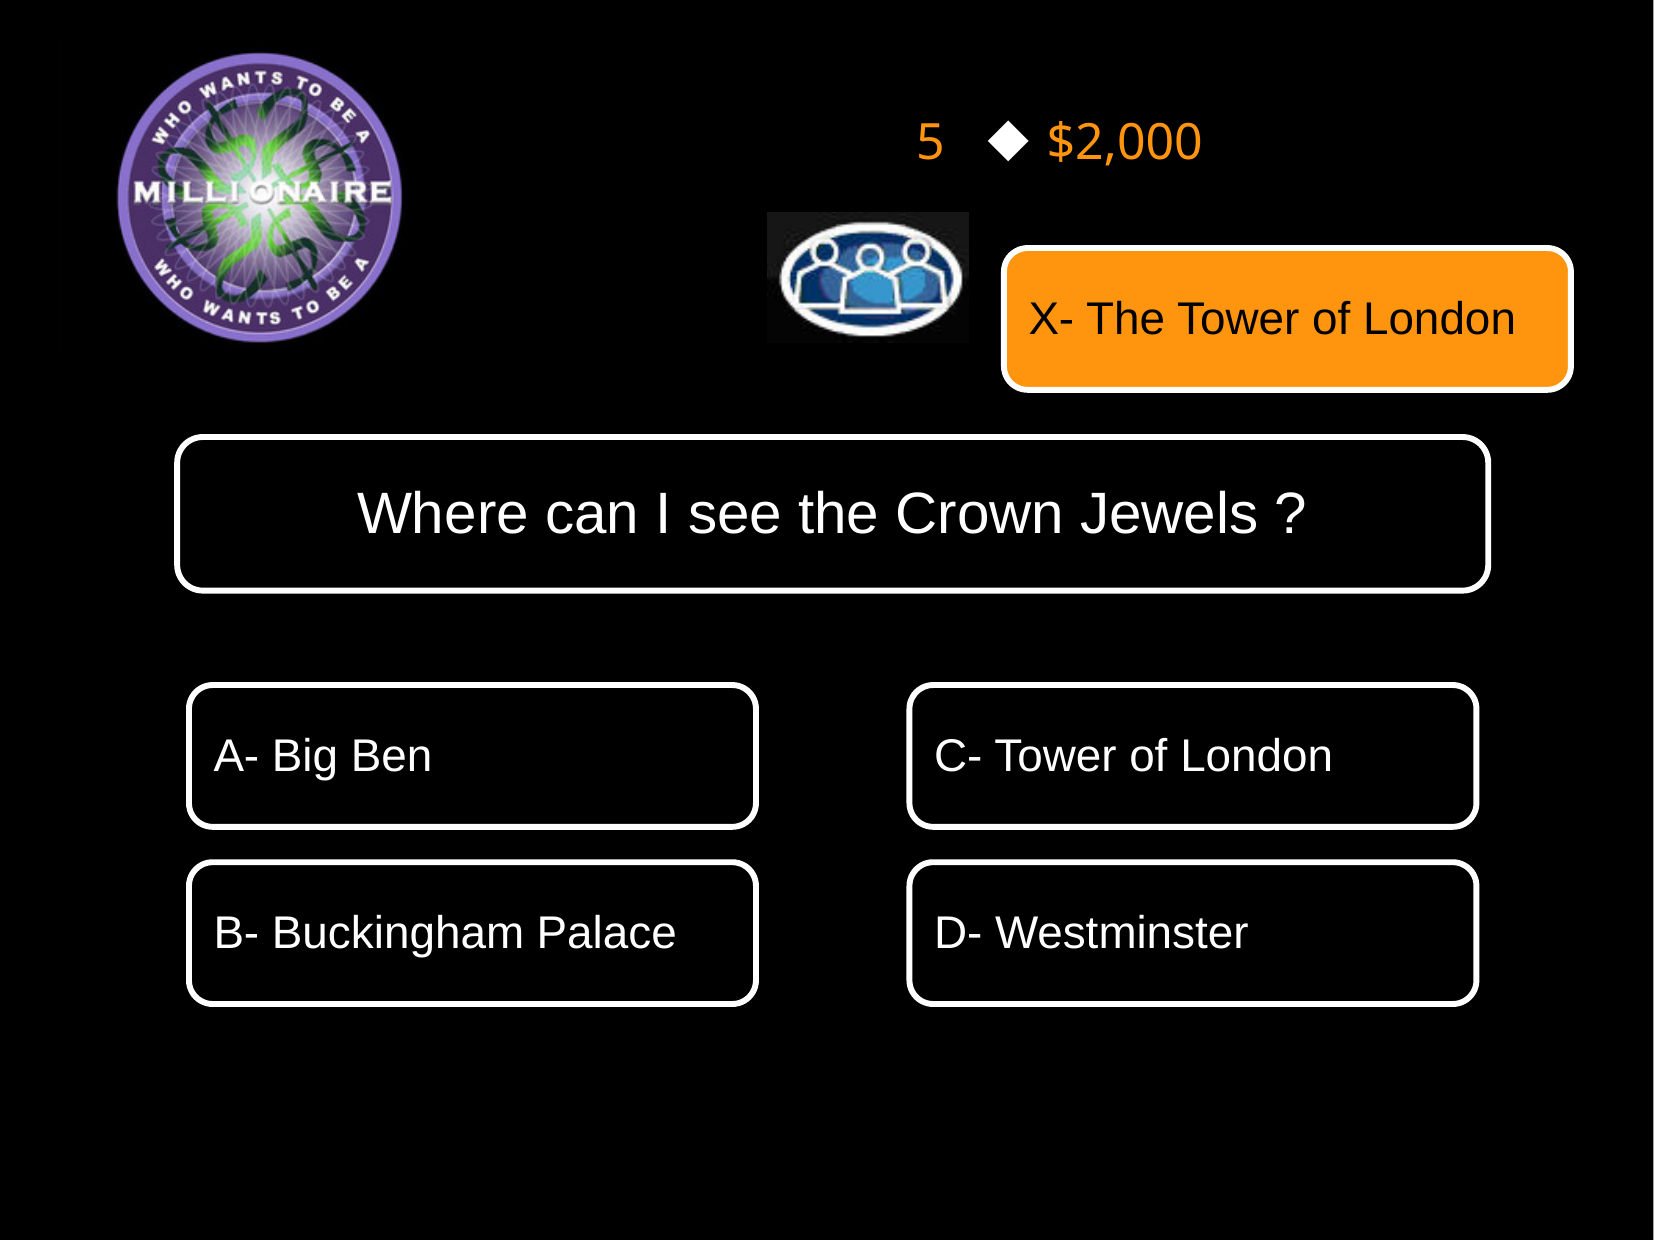

5  $2,000
X- The Tower of London
Where can I see the Crown Jewels ?
A- Big Ben
C- Tower of London
B- Buckingham Palace
D- Westminster